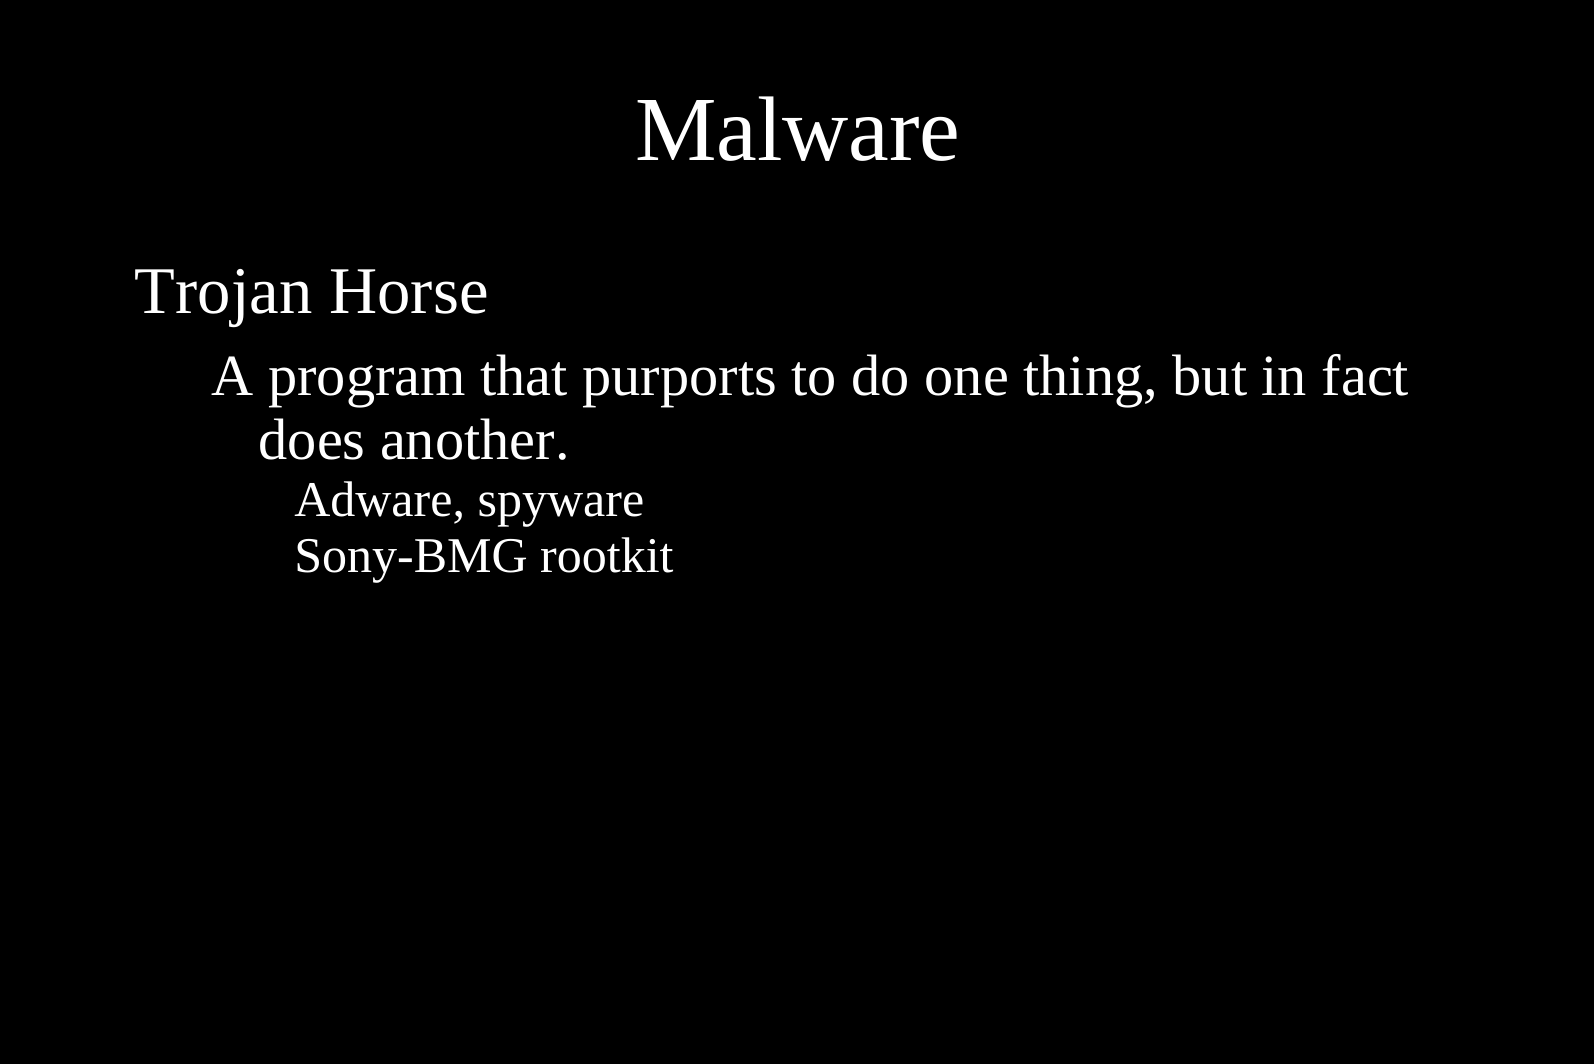

# Malware
Trojan Horse
A program that purports to do one thing, but in fact does another.
Adware, spyware
Sony-BMG rootkit